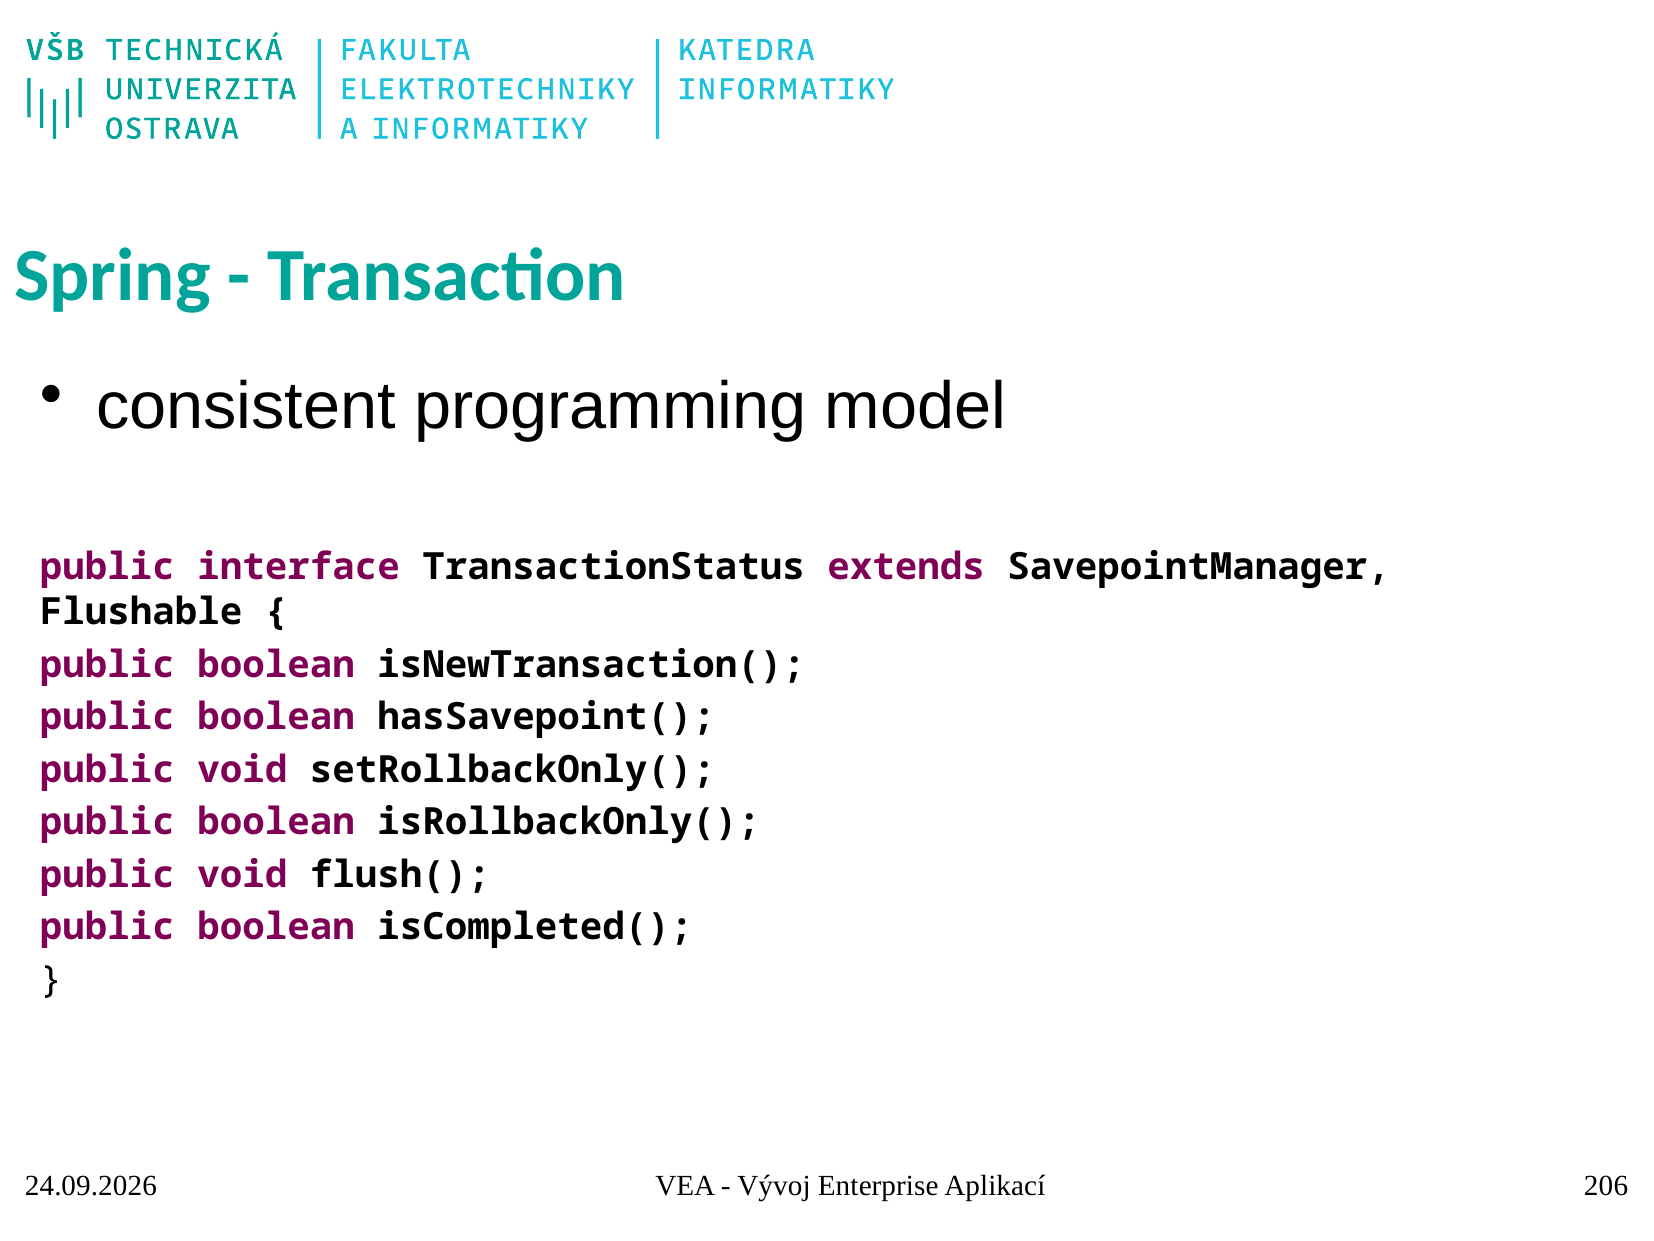

Spring - Transaction
# consistent programming model
public interface TransactionStatus extends SavepointManager, Flushable {
public boolean isNewTransaction();
public boolean hasSavepoint();
public void setRollbackOnly();
public boolean isRollbackOnly();
public void flush();
public boolean isCompleted();
}
VEA - Vývoj Enterprise Aplikací
206